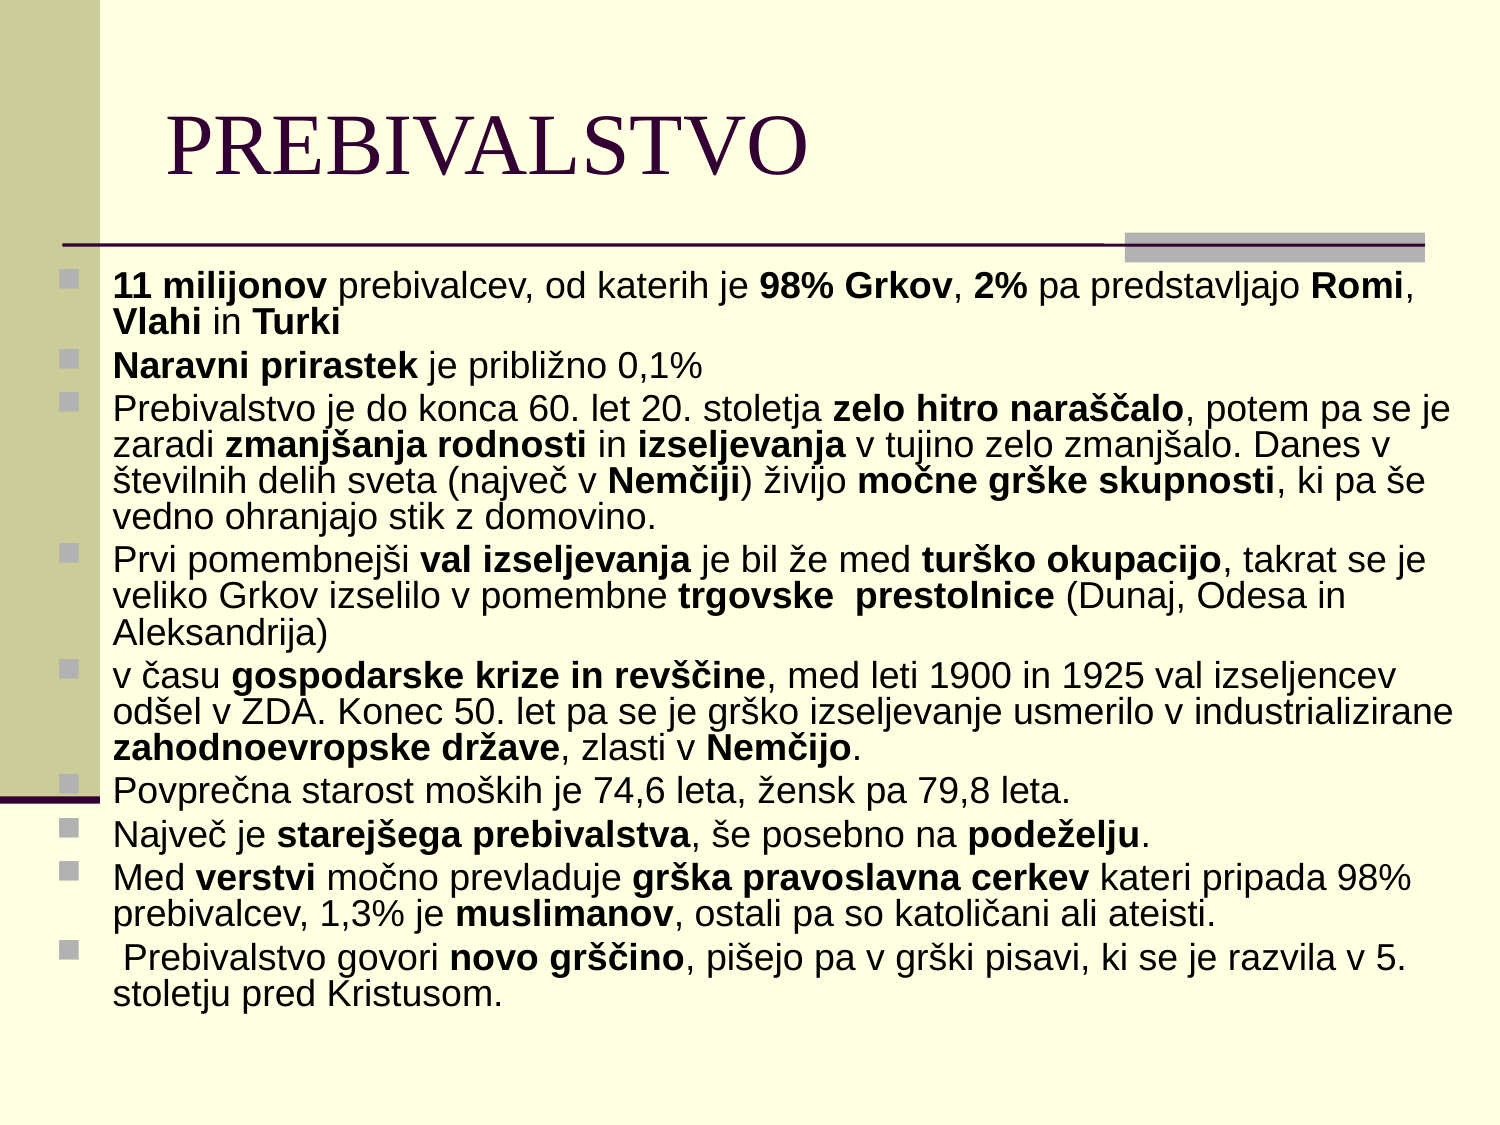

# PREBIVALSTVO
11 milijonov prebivalcev, od katerih je 98% Grkov, 2% pa predstavljajo Romi, Vlahi in Turki
Naravni prirastek je približno 0,1%
Prebivalstvo je do konca 60. let 20. stoletja zelo hitro naraščalo, potem pa se je zaradi zmanjšanja rodnosti in izseljevanja v tujino zelo zmanjšalo. Danes v številnih delih sveta (največ v Nemčiji) živijo močne grške skupnosti, ki pa še vedno ohranjajo stik z domovino.
Prvi pomembnejši val izseljevanja je bil že med turško okupacijo, takrat se je veliko Grkov izselilo v pomembne trgovske prestolnice (Dunaj, Odesa in Aleksandrija)
v času gospodarske krize in revščine, med leti 1900 in 1925 val izseljencev odšel v ZDA. Konec 50. let pa se je grško izseljevanje usmerilo v industrializirane zahodnoevropske države, zlasti v Nemčijo.
Povprečna starost moških je 74,6 leta, žensk pa 79,8 leta.
Največ je starejšega prebivalstva, še posebno na podeželju.
Med verstvi močno prevladuje grška pravoslavna cerkev kateri pripada 98% prebivalcev, 1,3% je muslimanov, ostali pa so katoličani ali ateisti.
 Prebivalstvo govori novo grščino, pišejo pa v grški pisavi, ki se je razvila v 5. stoletju pred Kristusom.